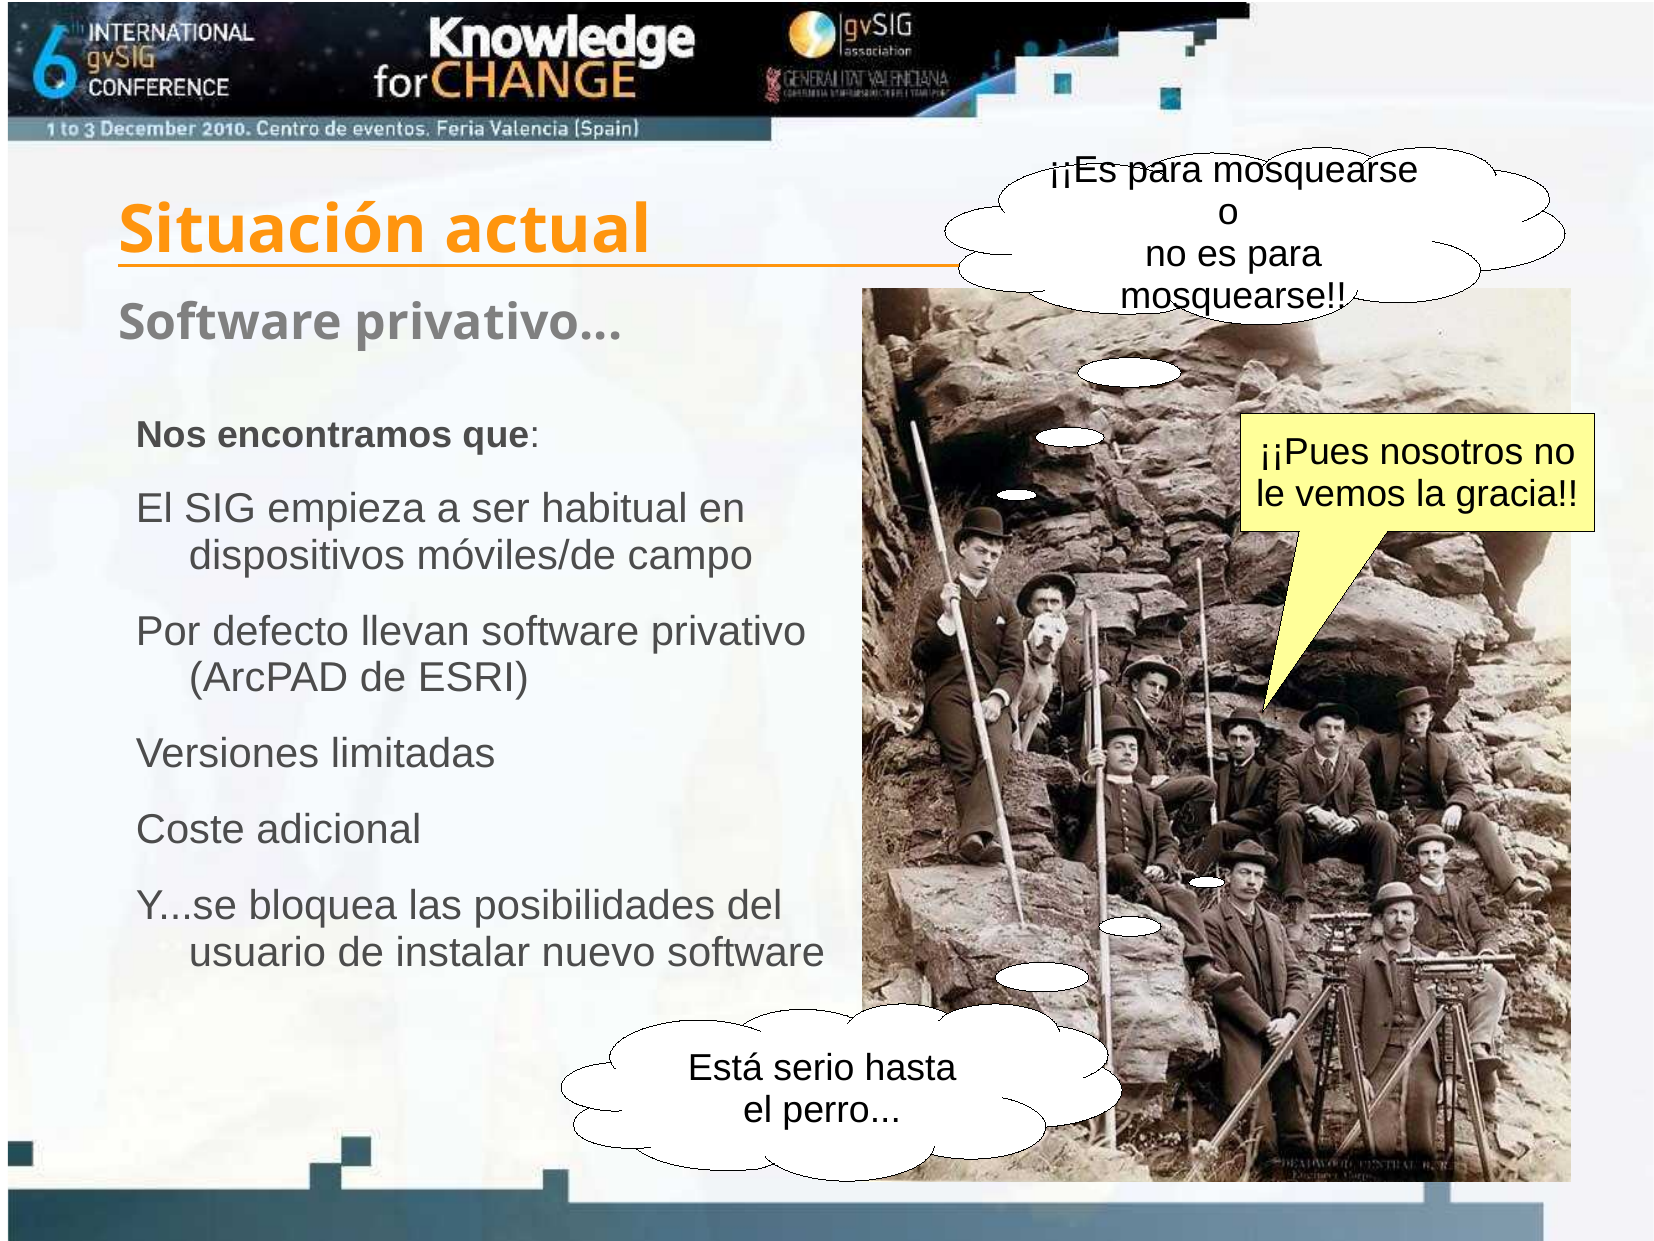

# Situación actual
¡¡Es para mosquearse o
no es para mosquearse!!
Software privativo...
Nos encontramos que:
El SIG empieza a ser habitual en dispositivos móviles/de campo
Por defecto llevan software privativo (ArcPAD de ESRI)
Versiones limitadas
Coste adicional
Y...se bloquea las posibilidades del usuario de instalar nuevo software
¡¡Pues nosotros no
le vemos la gracia!!
Está serio hasta
el perro...